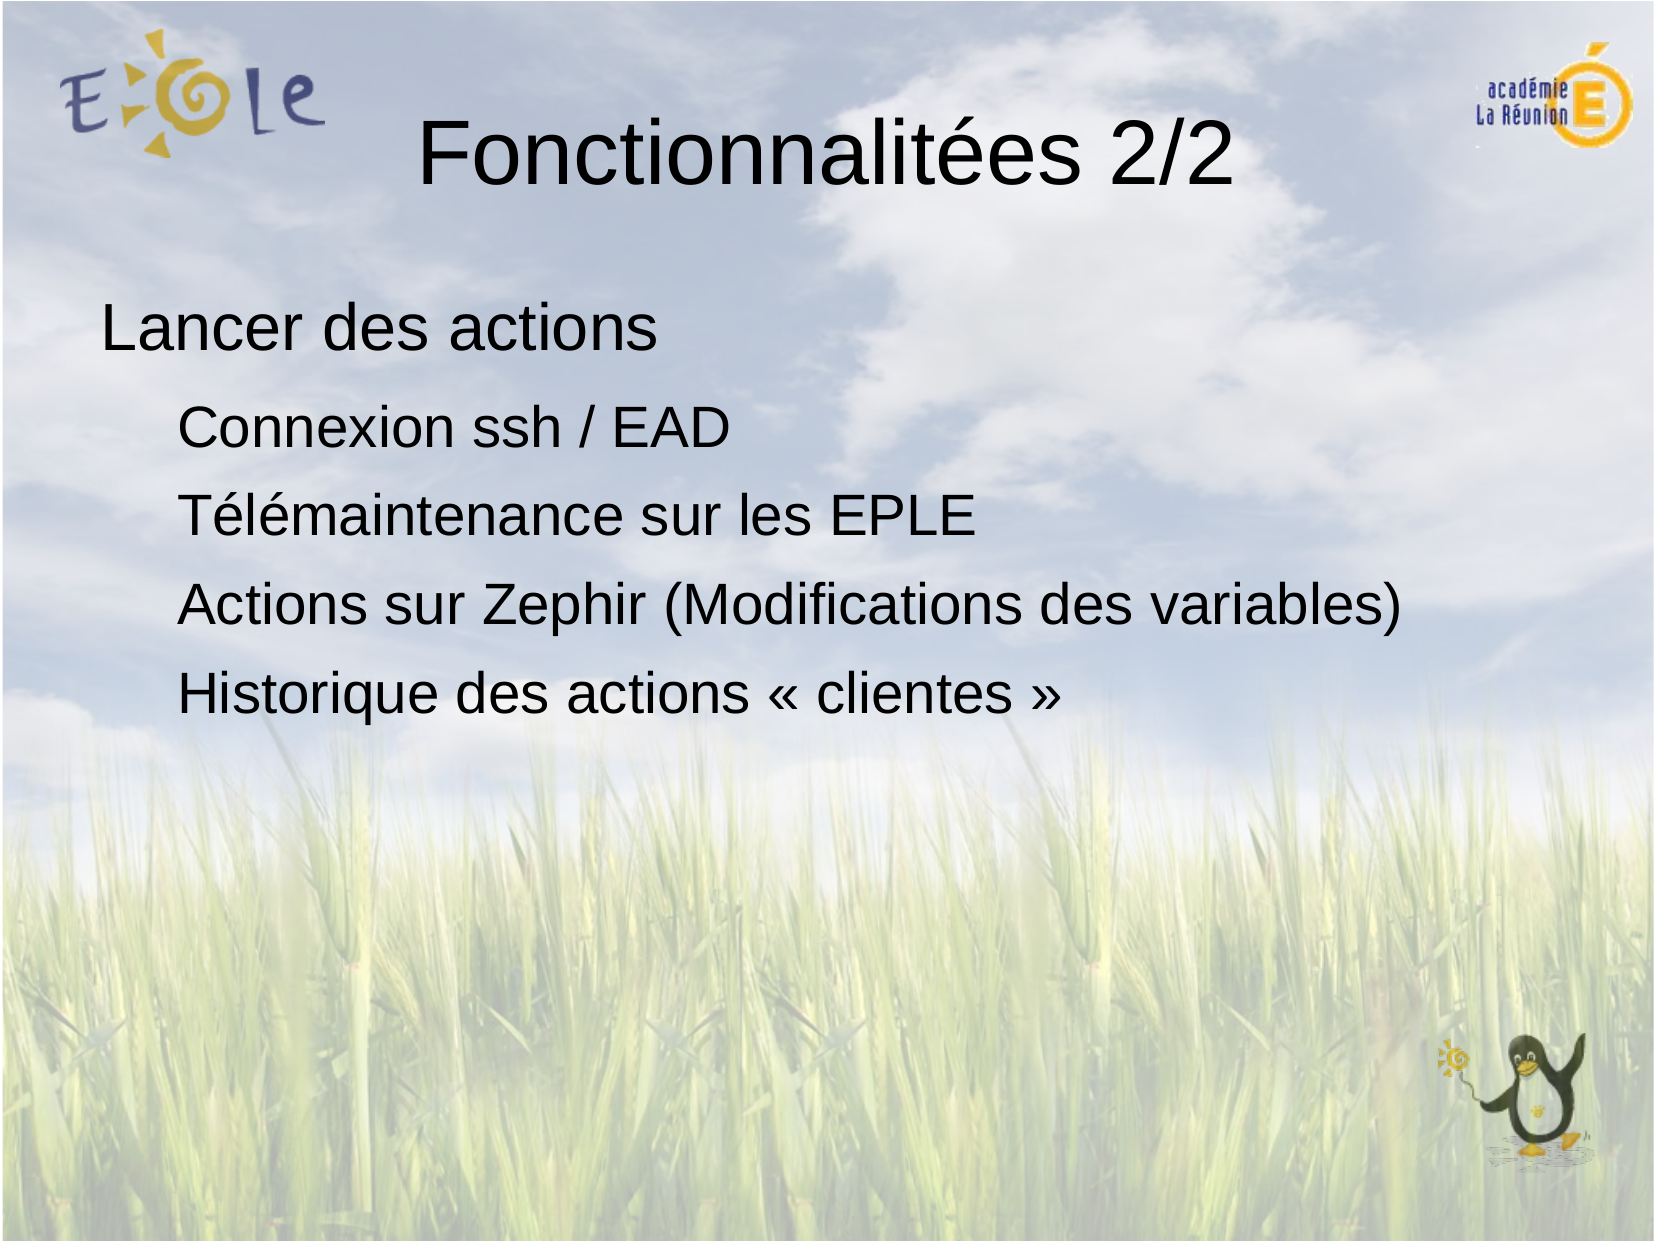

# Fonctionnalitées 2/2
Lancer des actions
Connexion ssh / EAD
Télémaintenance sur les EPLE
Actions sur Zephir (Modifications des variables)
Historique des actions « clientes »